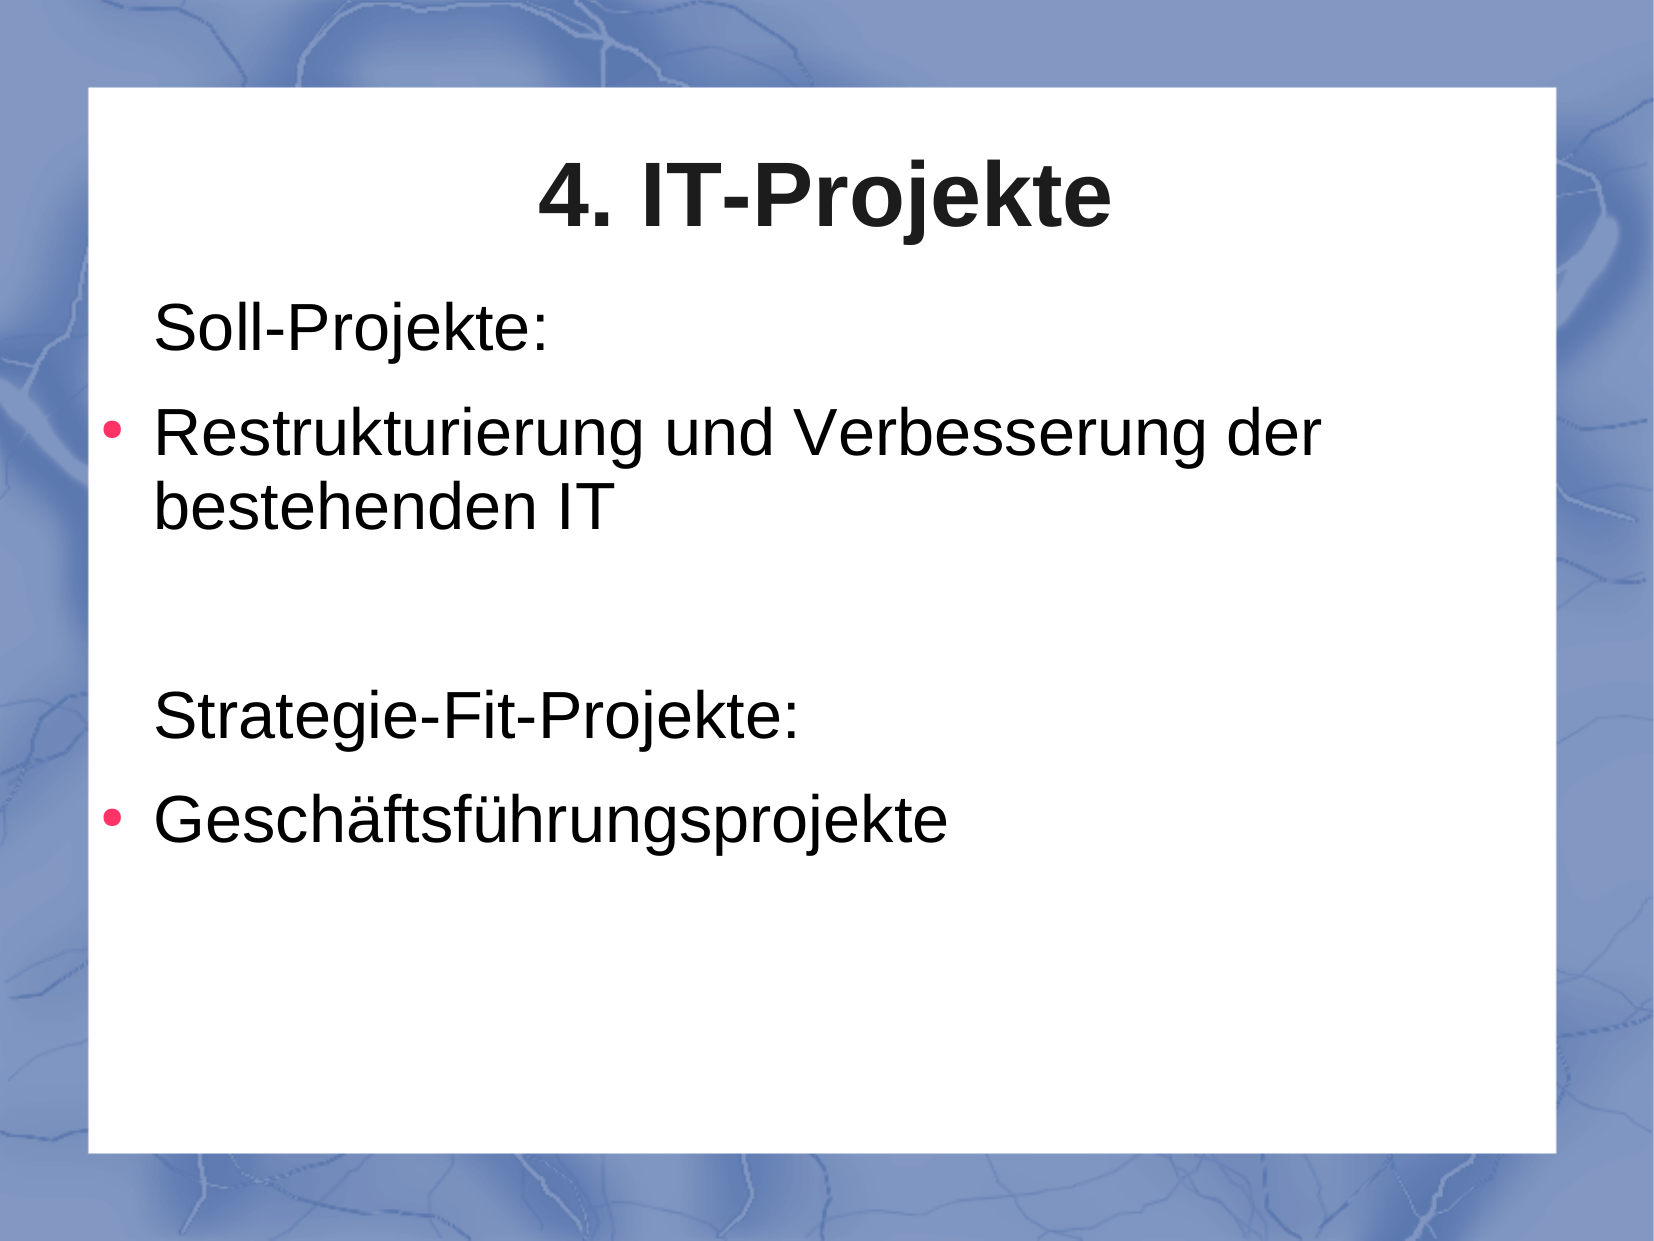

# 4. IT-Projekte
Soll-Projekte:
Restrukturierung und Verbesserung der bestehenden IT
Strategie-Fit-Projekte:
Geschäftsführungsprojekte